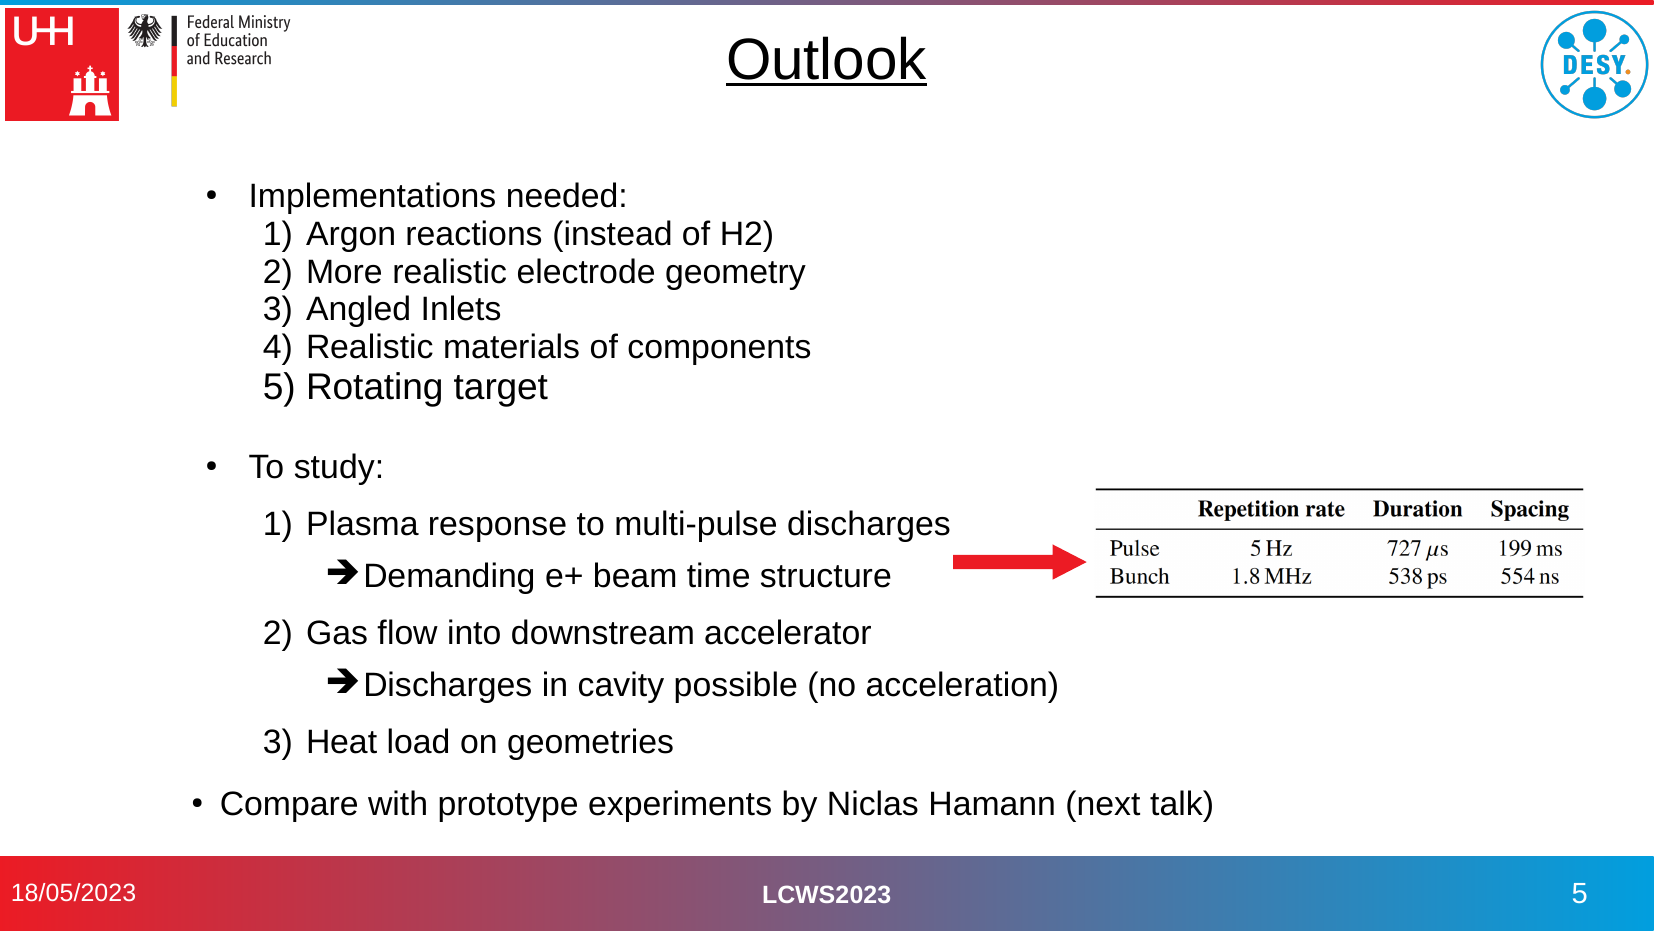

# Outlook
Implementations needed:
Argon reactions (instead of H2)
More realistic electrode geometry
Angled Inlets
Realistic materials of components
Rotating target
To study:
Plasma response to multi-pulse discharges
Demanding e+ beam time structure
Gas flow into downstream accelerator
Discharges in cavity possible (no acceleration)
Heat load on geometries
Compare with prototype experiments by Niclas Hamann (next talk)
18/05/2023
5
LCWS2023